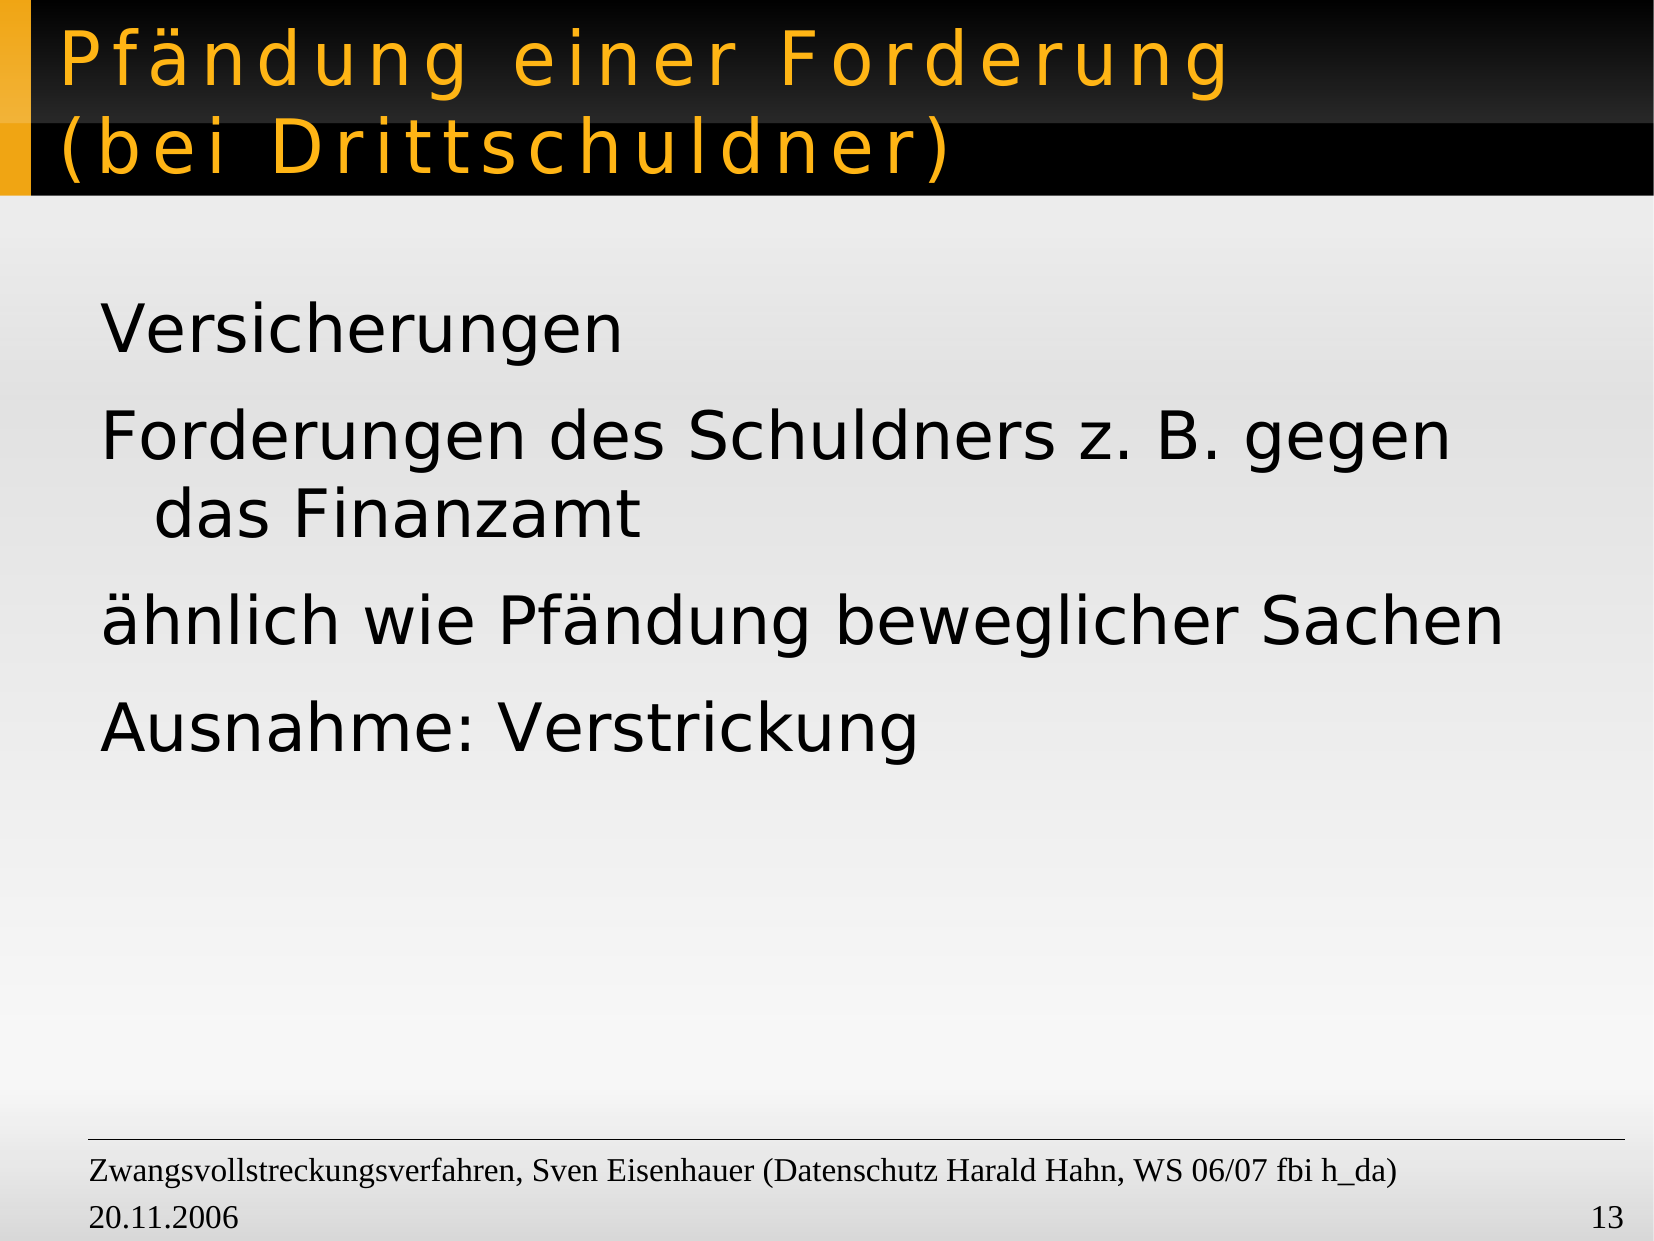

# Pfändung einer Forderung (bei Drittschuldner)
Versicherungen
Forderungen des Schuldners z. B. gegen das Finanzamt
ähnlich wie Pfändung beweglicher Sachen
Ausnahme: Verstrickung
Zwangsvollstreckungsverfahren, Sven Eisenhauer (Datenschutz Harald Hahn, WS 06/07 fbi h_da)
20.11.2006
13